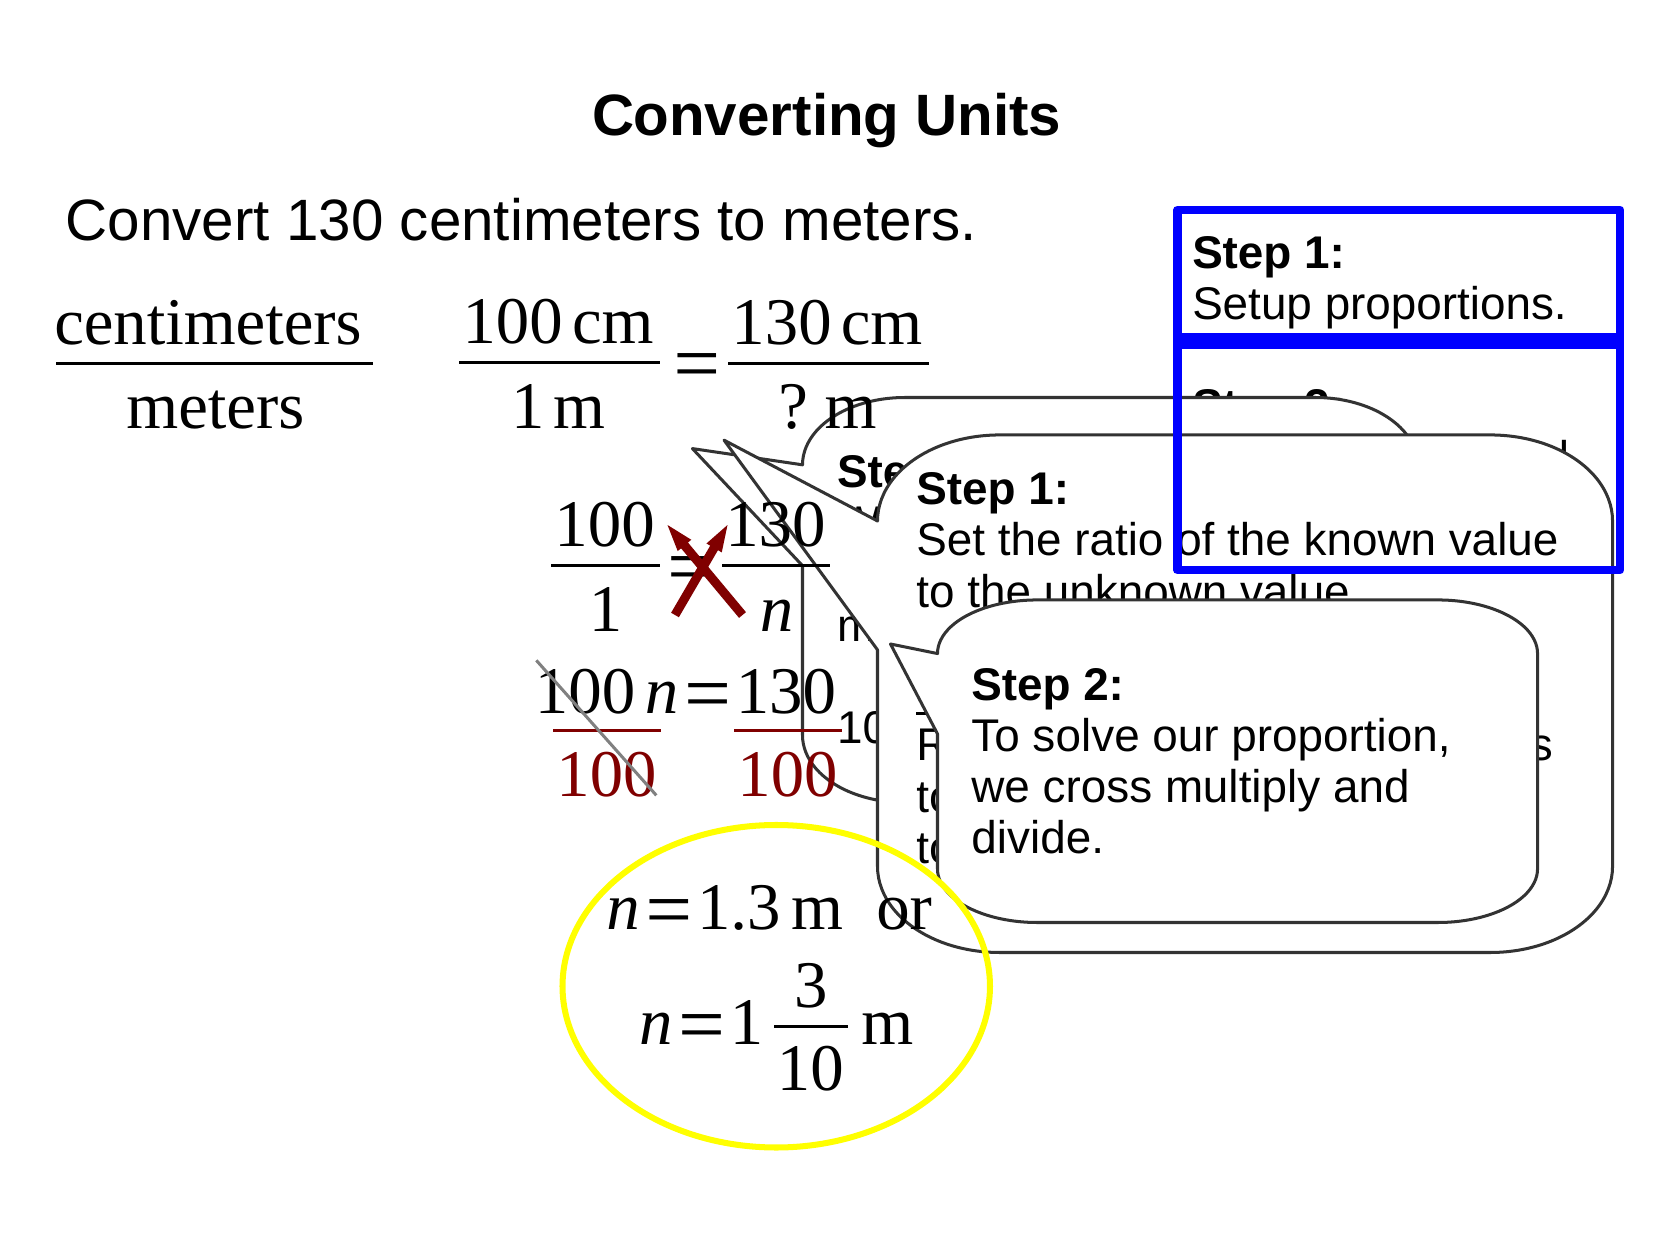

Converting Units
Convert 130 centimeters to meters.
Step 1:
Setup proportions.
Step 2:
Cross multiply and
divide.
Step 1:
We first setup the relation
between centimeters and
meters.
100 centimeters is 1 meter.
Step 1:
Set the ratio of the known value
to the unknown value.
Consistency is important.
Remember to align centimeters
to the numerator, and meters
to the denominator.
Step 2:
To solve our proportion,
we cross multiply and
divide.